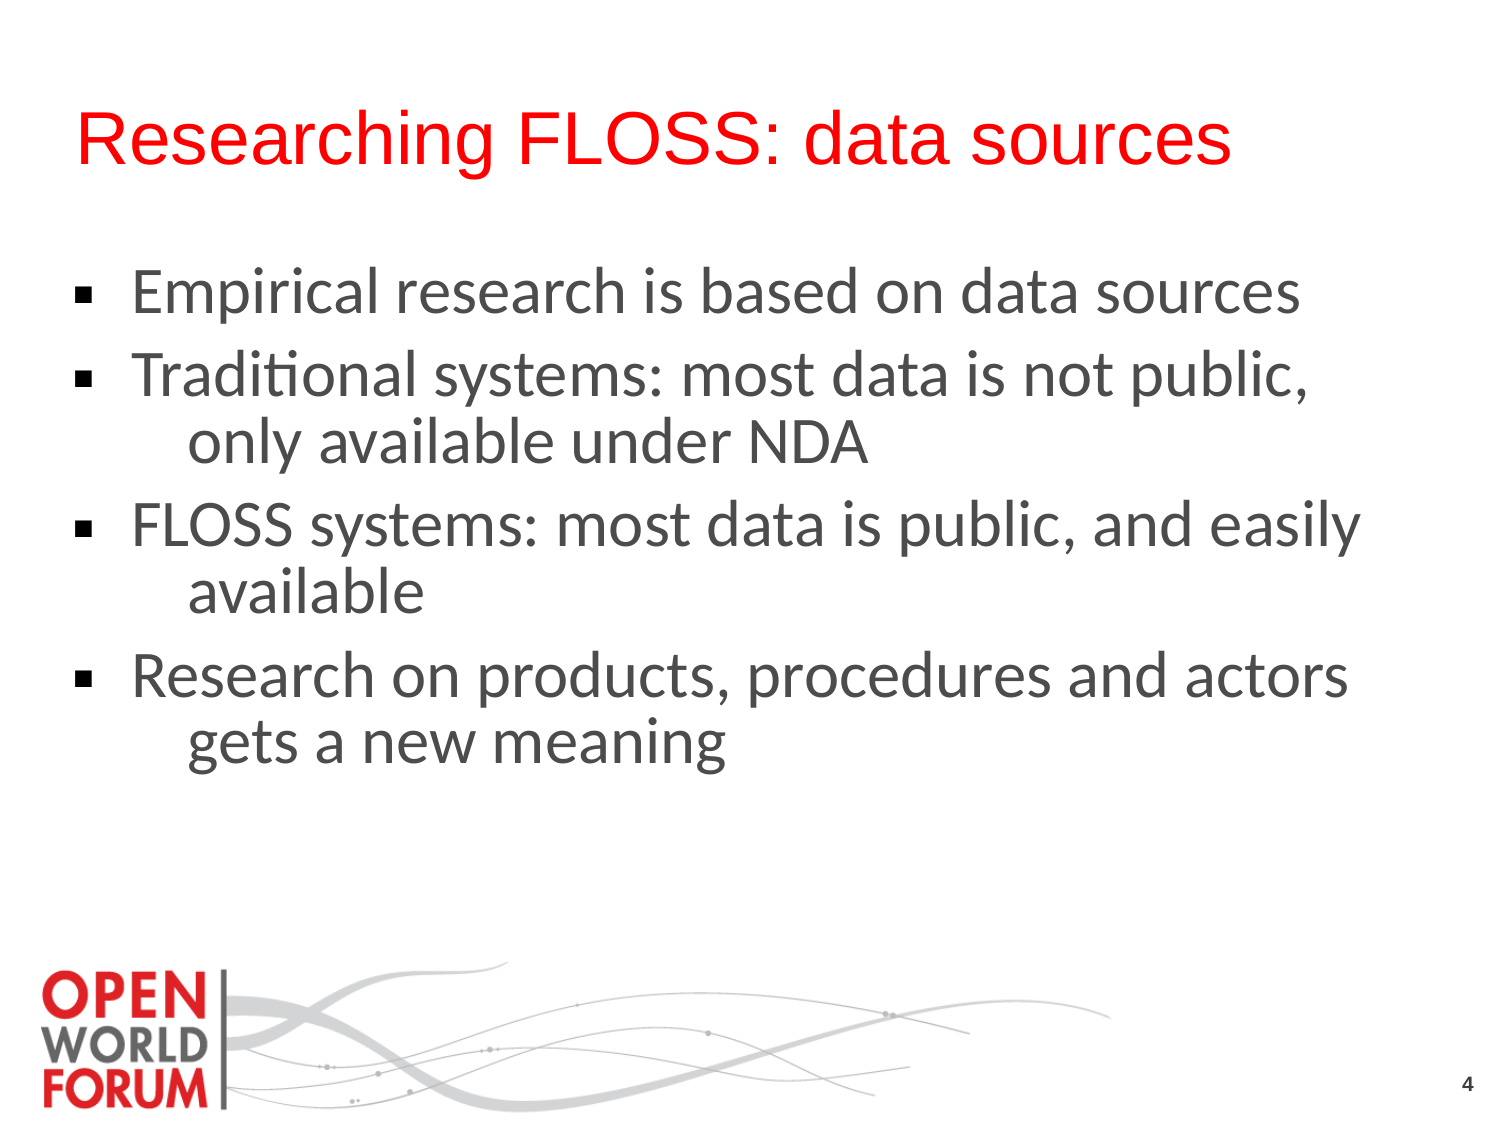

# Researching FLOSS: data sources
Empirical research is based on data sources
Traditional systems: most data is not public, only available under NDA
FLOSS systems: most data is public, and easily available
Research on products, procedures and actors gets a new meaning
4